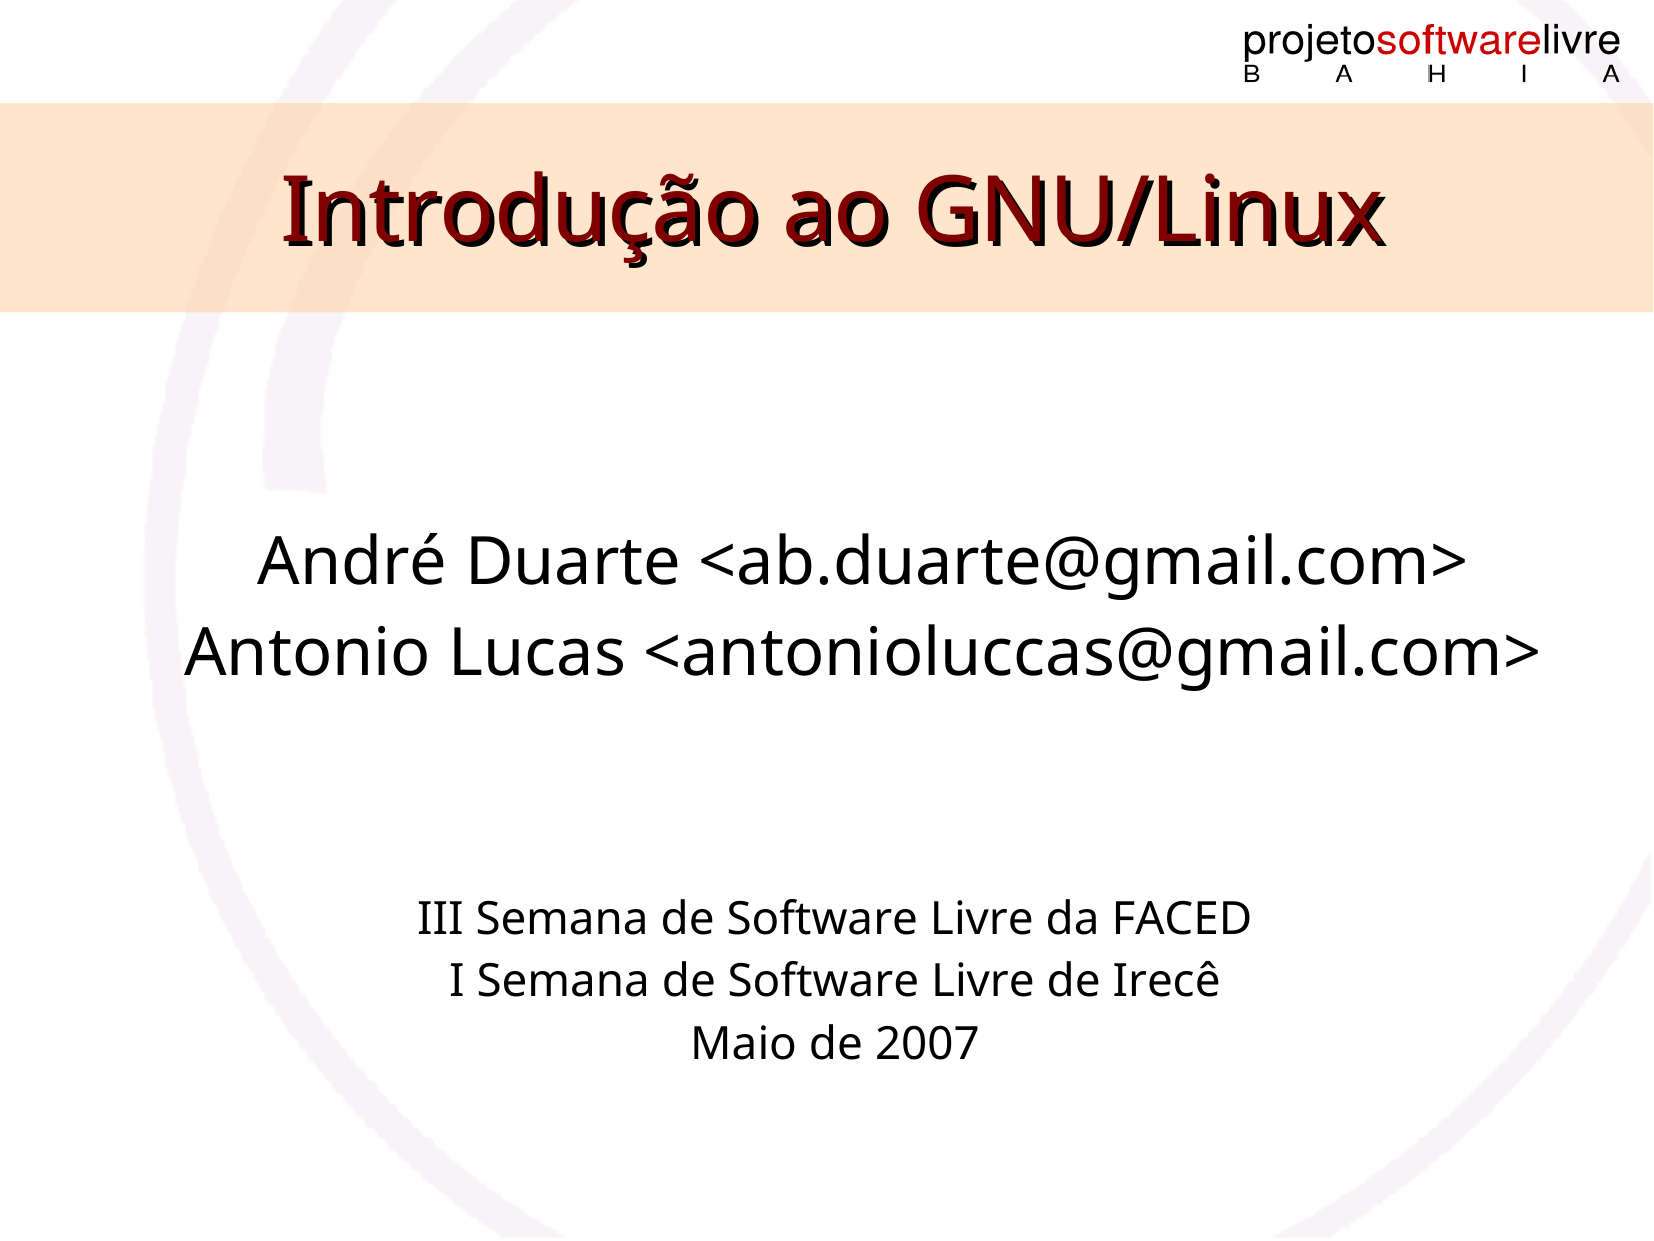

# Introdução ao GNU/Linux
André Duarte <ab.duarte@gmail.com>
Antonio Lucas <antonioluccas@gmail.com>
III Semana de Software Livre da FACED
I Semana de Software Livre de Irecê
Maio de 2007